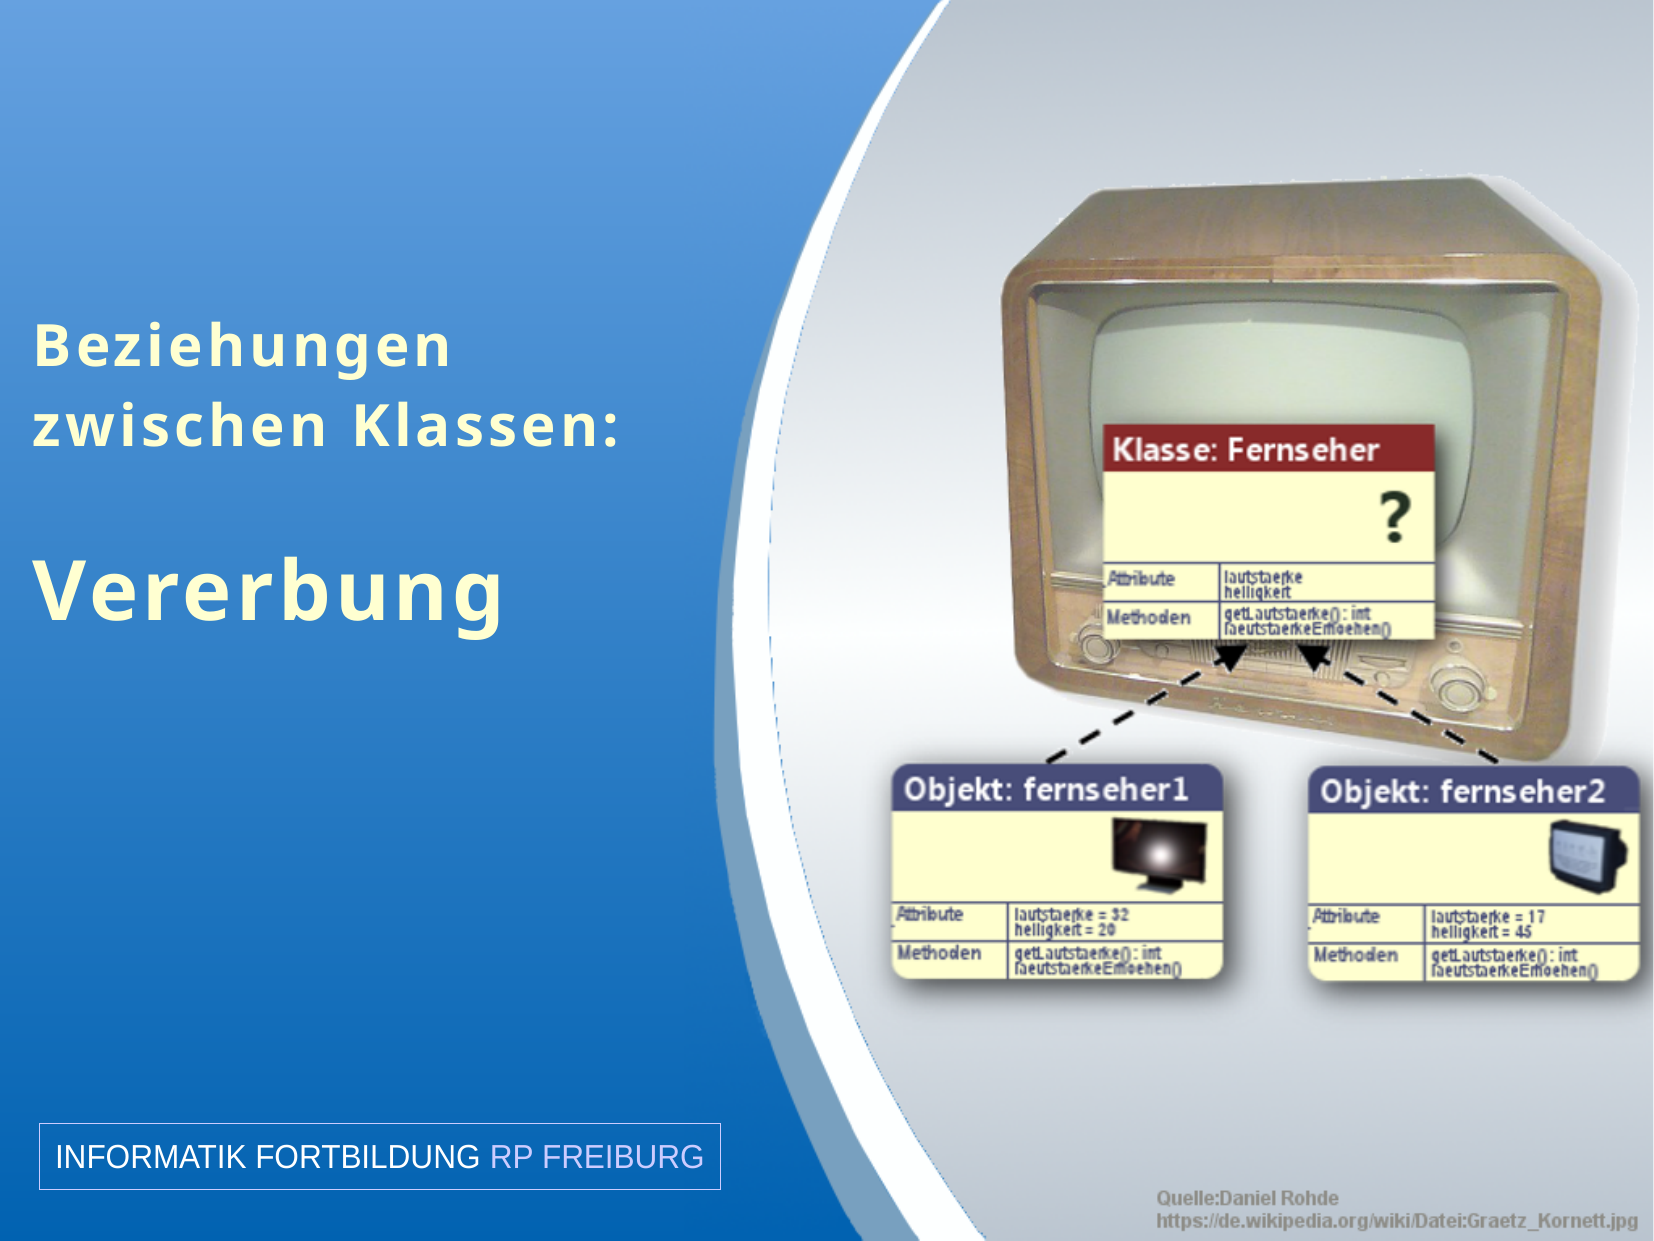

Beziehungen
zwischen Klassen:
Vererbung
INFORMATIK FORTBILDUNG RP FREIBURG
1